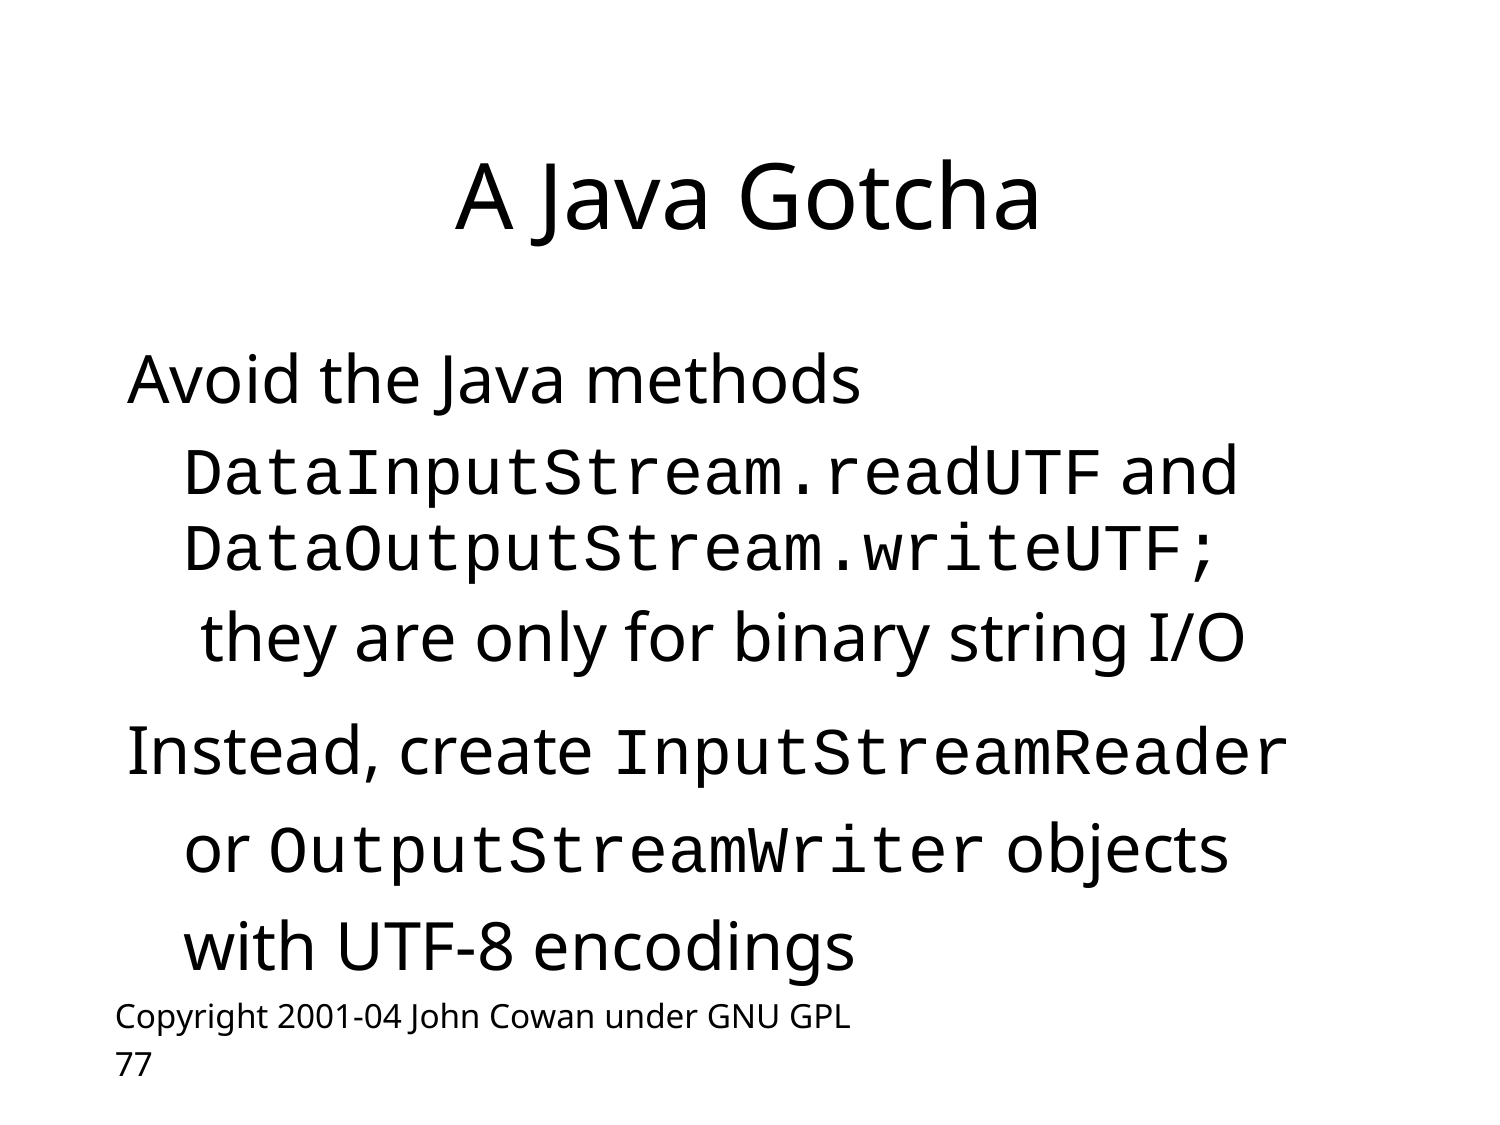

# A Java Gotcha
Avoid the Java methods DataInputStream.readUTF and DataOutputStream.writeUTF;
 they are only for binary string I/O
Instead, create InputStreamReader or OutputStreamWriter objects with UTF-8 encodings